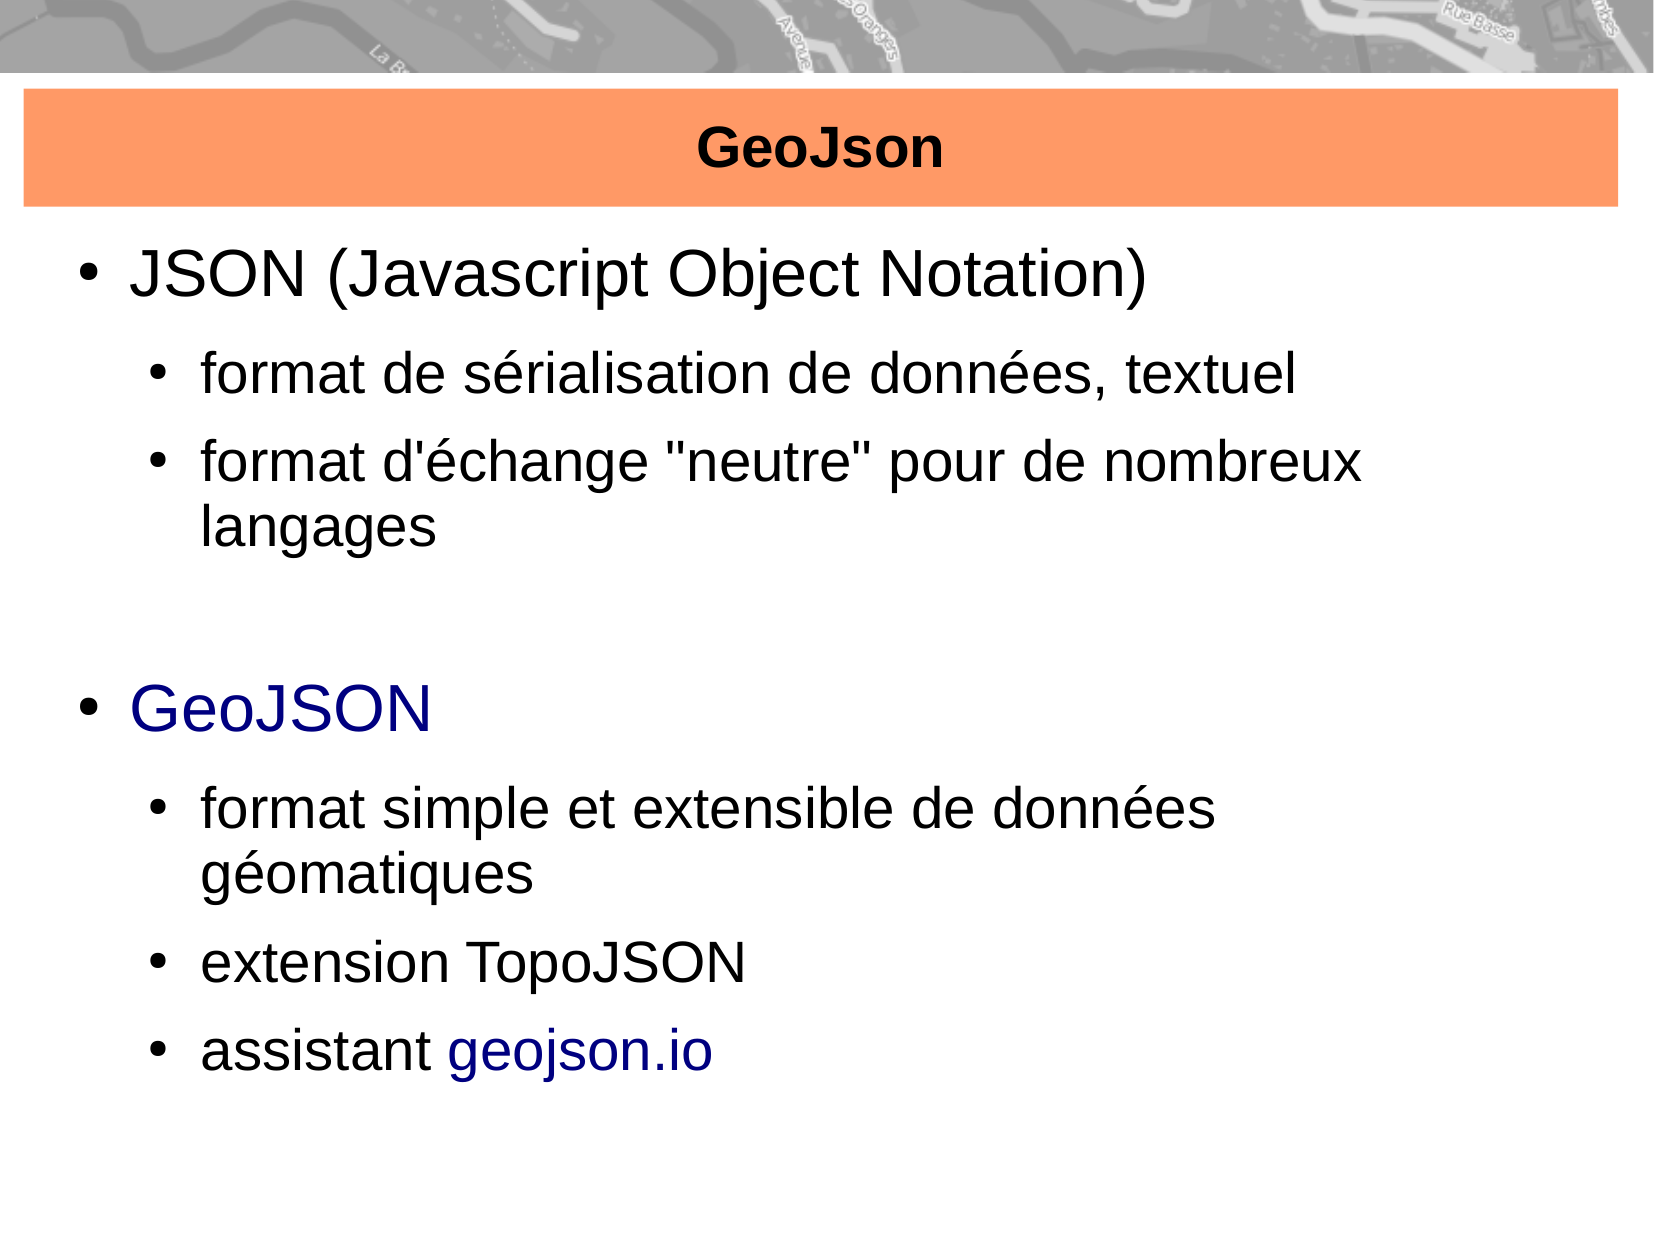

| | | | |
| --- | --- | --- | --- |
GeoJson
# JSON (Javascript Object Notation)
format de sérialisation de données, textuel
format d'échange "neutre" pour de nombreux langages
GeoJSON
format simple et extensible de données géomatiques
extension TopoJSON
assistant geojson.io